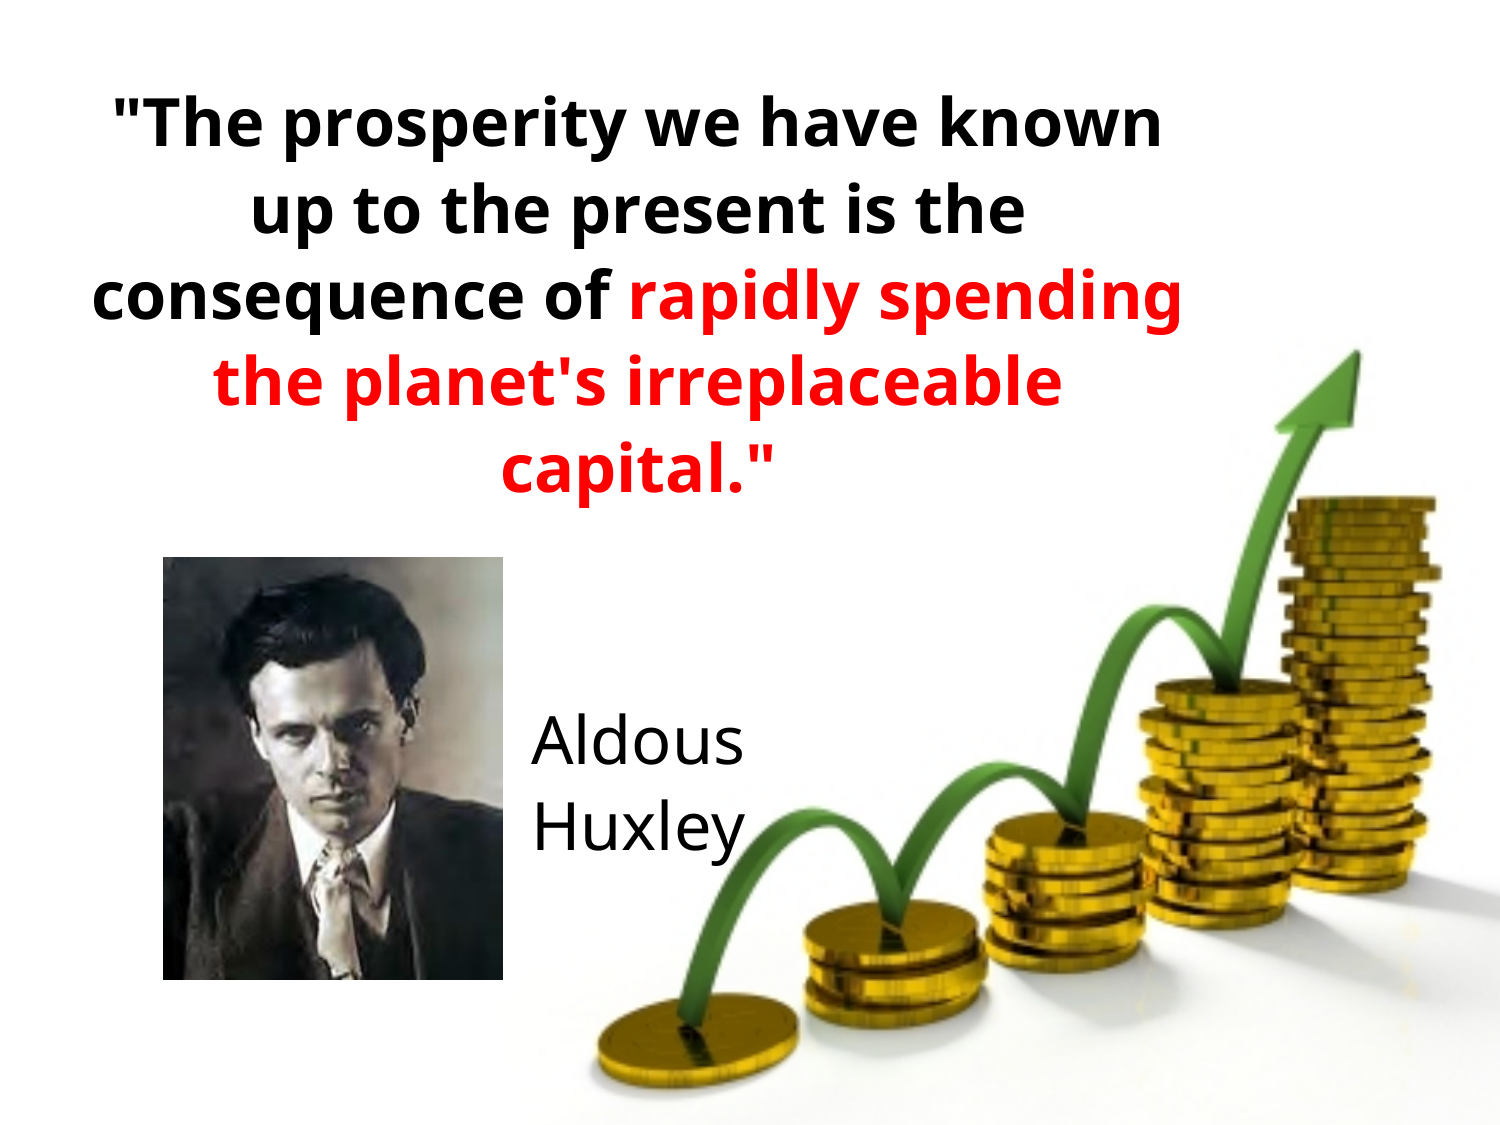

"The prosperity we have known up to the present is the consequence of rapidly spending the planet's irreplaceable capital."
 Aldous Huxley